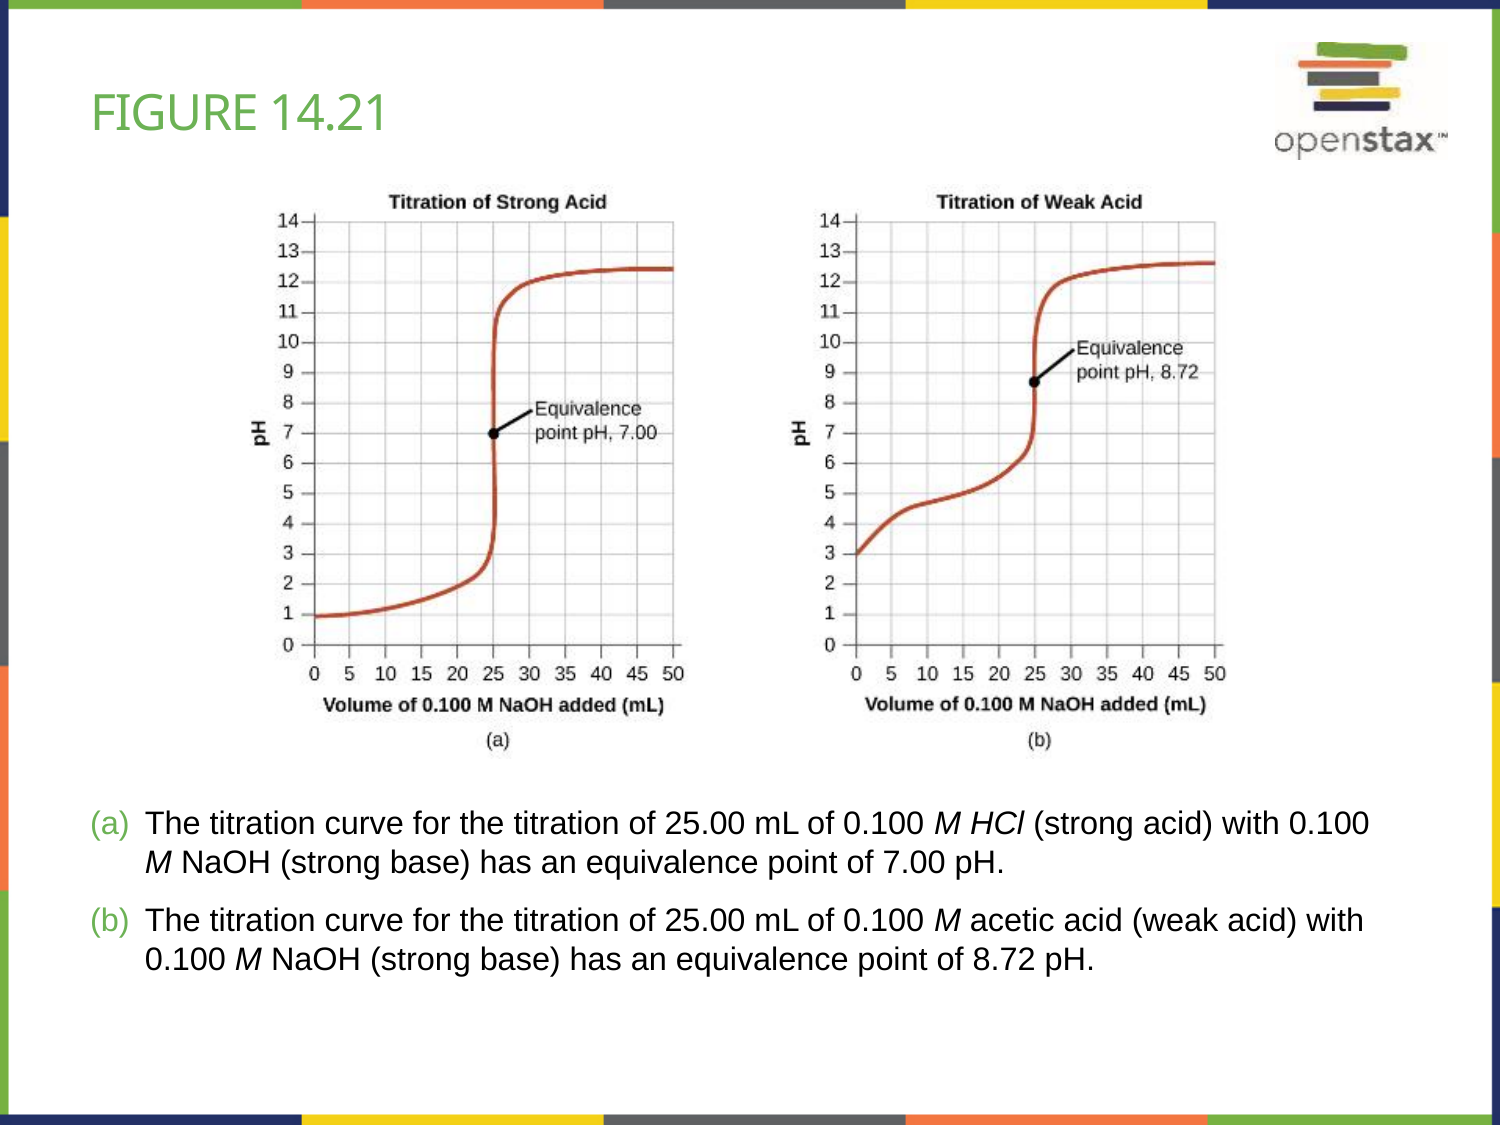

# Figure 14.21
The titration curve for the titration of 25.00 mL of 0.100 M HCl (strong acid) with 0.100 M NaOH (strong base) has an equivalence point of 7.00 pH.
The titration curve for the titration of 25.00 mL of 0.100 M acetic acid (weak acid) with 0.100 M NaOH (strong base) has an equivalence point of 8.72 pH.